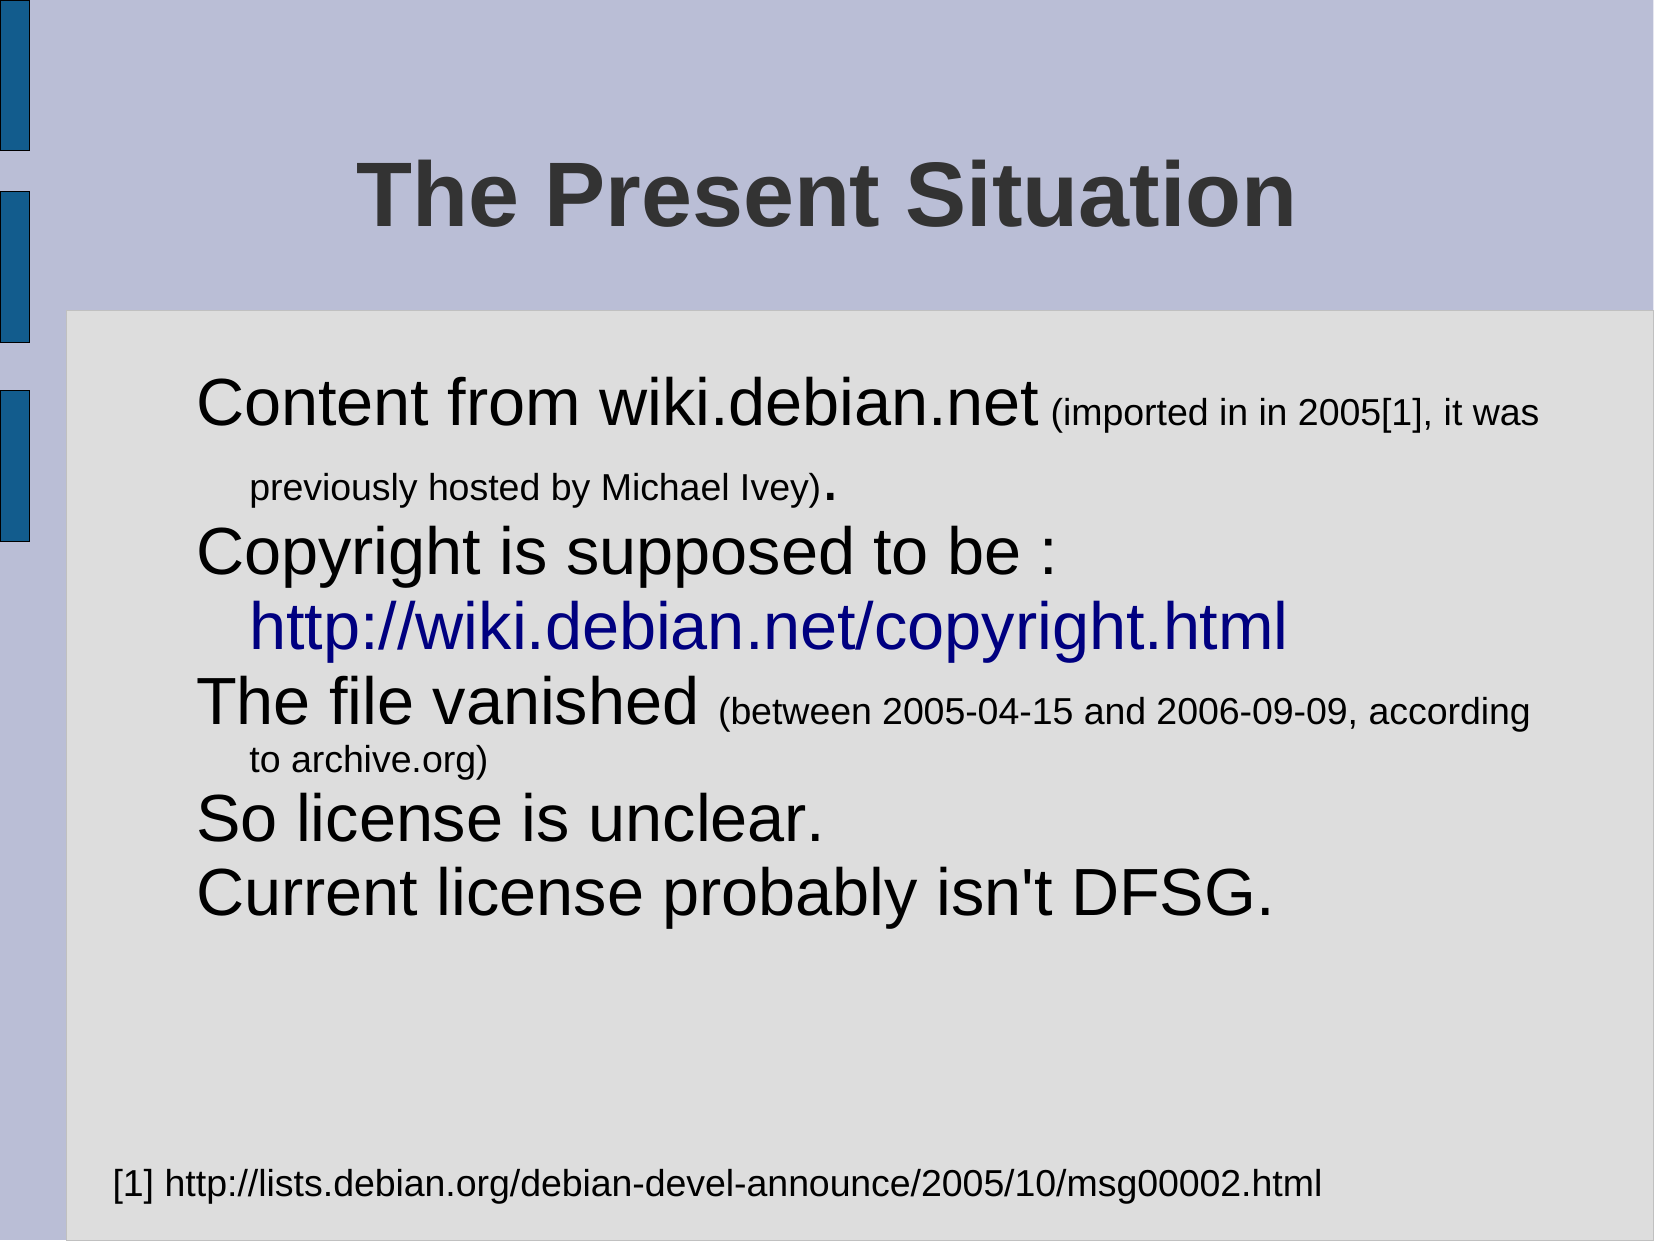

# The Present Situation
Content from wiki.debian.net (imported in in 2005[1], it was previously hosted by Michael Ivey).
Copyright is supposed to be : http://wiki.debian.net/copyright.html
The file vanished (between 2005-04-15 and 2006-09-09, according to archive.org)
So license is unclear.
Current license probably isn't DFSG.
[1] http://lists.debian.org/debian-devel-announce/2005/10/msg00002.html